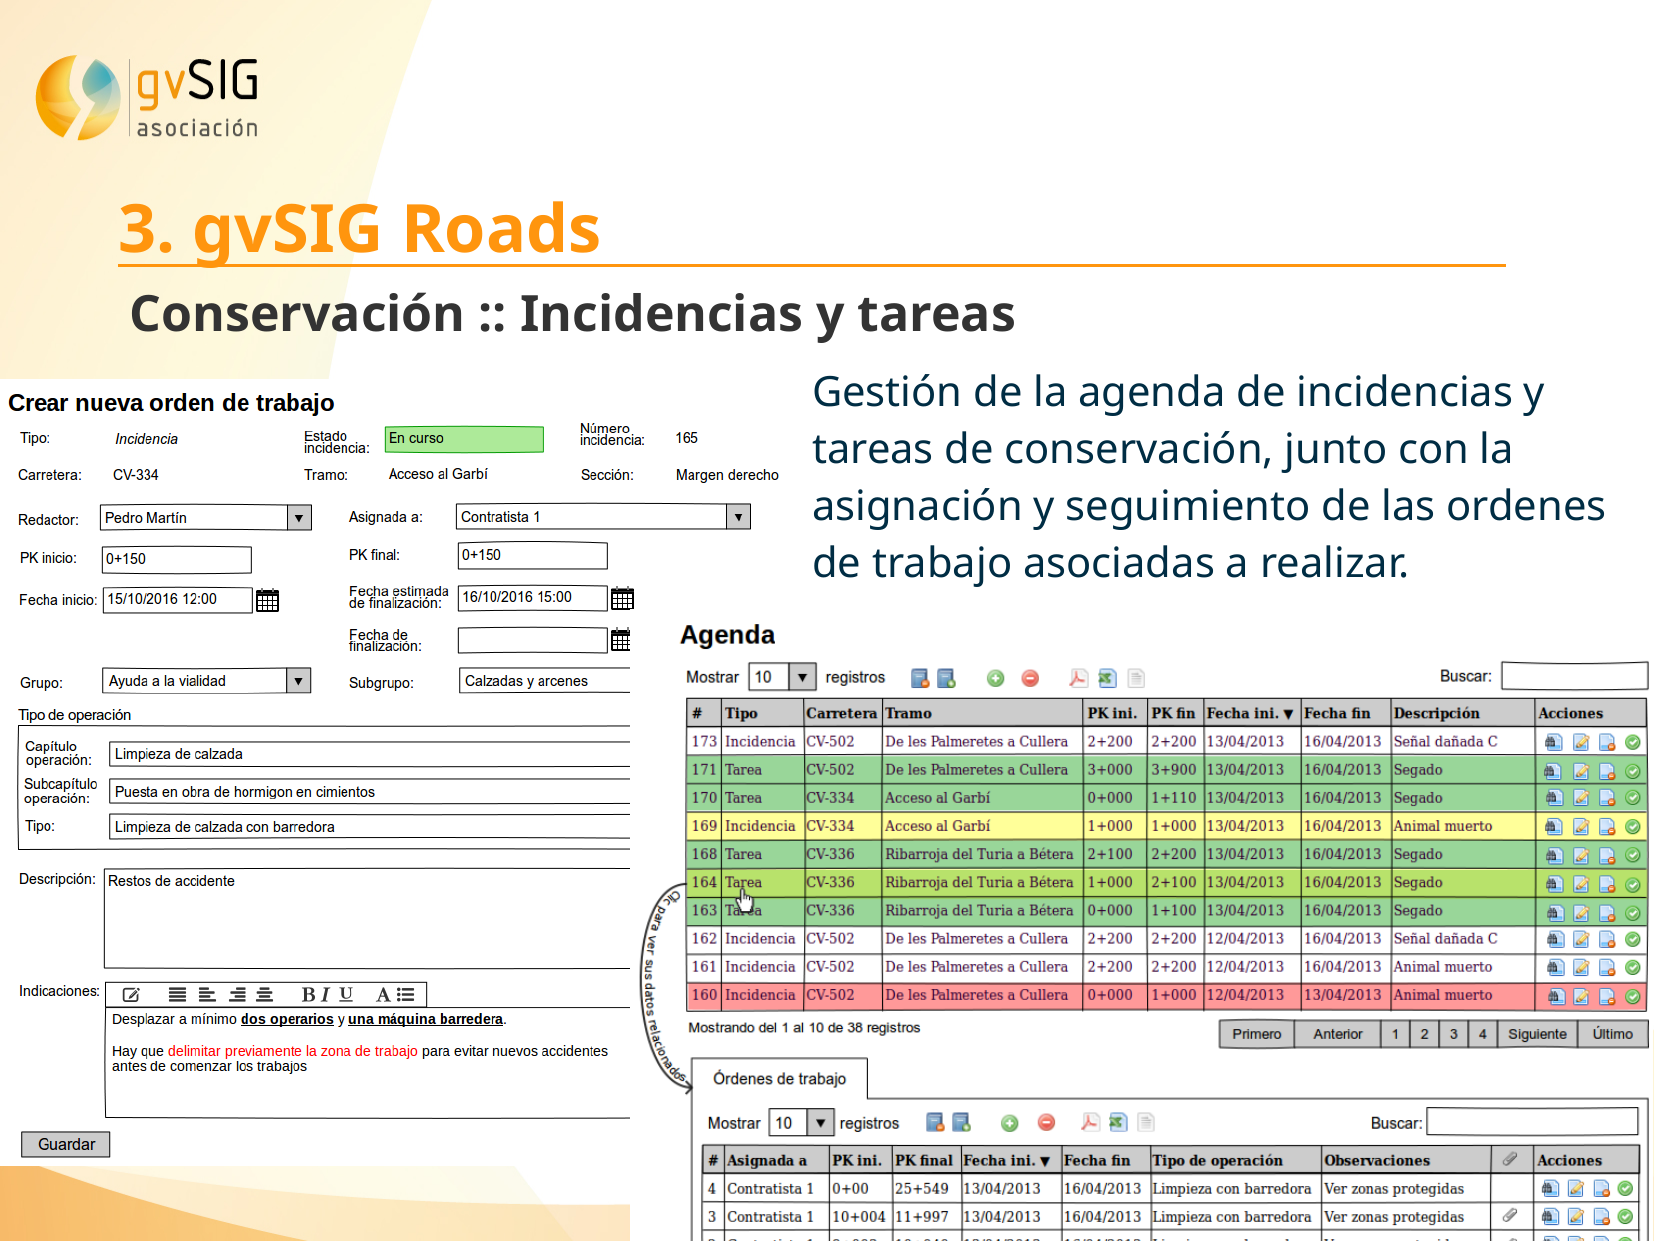

3. gvSIG Roads
# Conservación :: Incidencias y tareas
Gestión de la agenda de incidencias y tareas de conservación, junto con la asignación y seguimiento de las ordenes de trabajo asociadas a realizar.